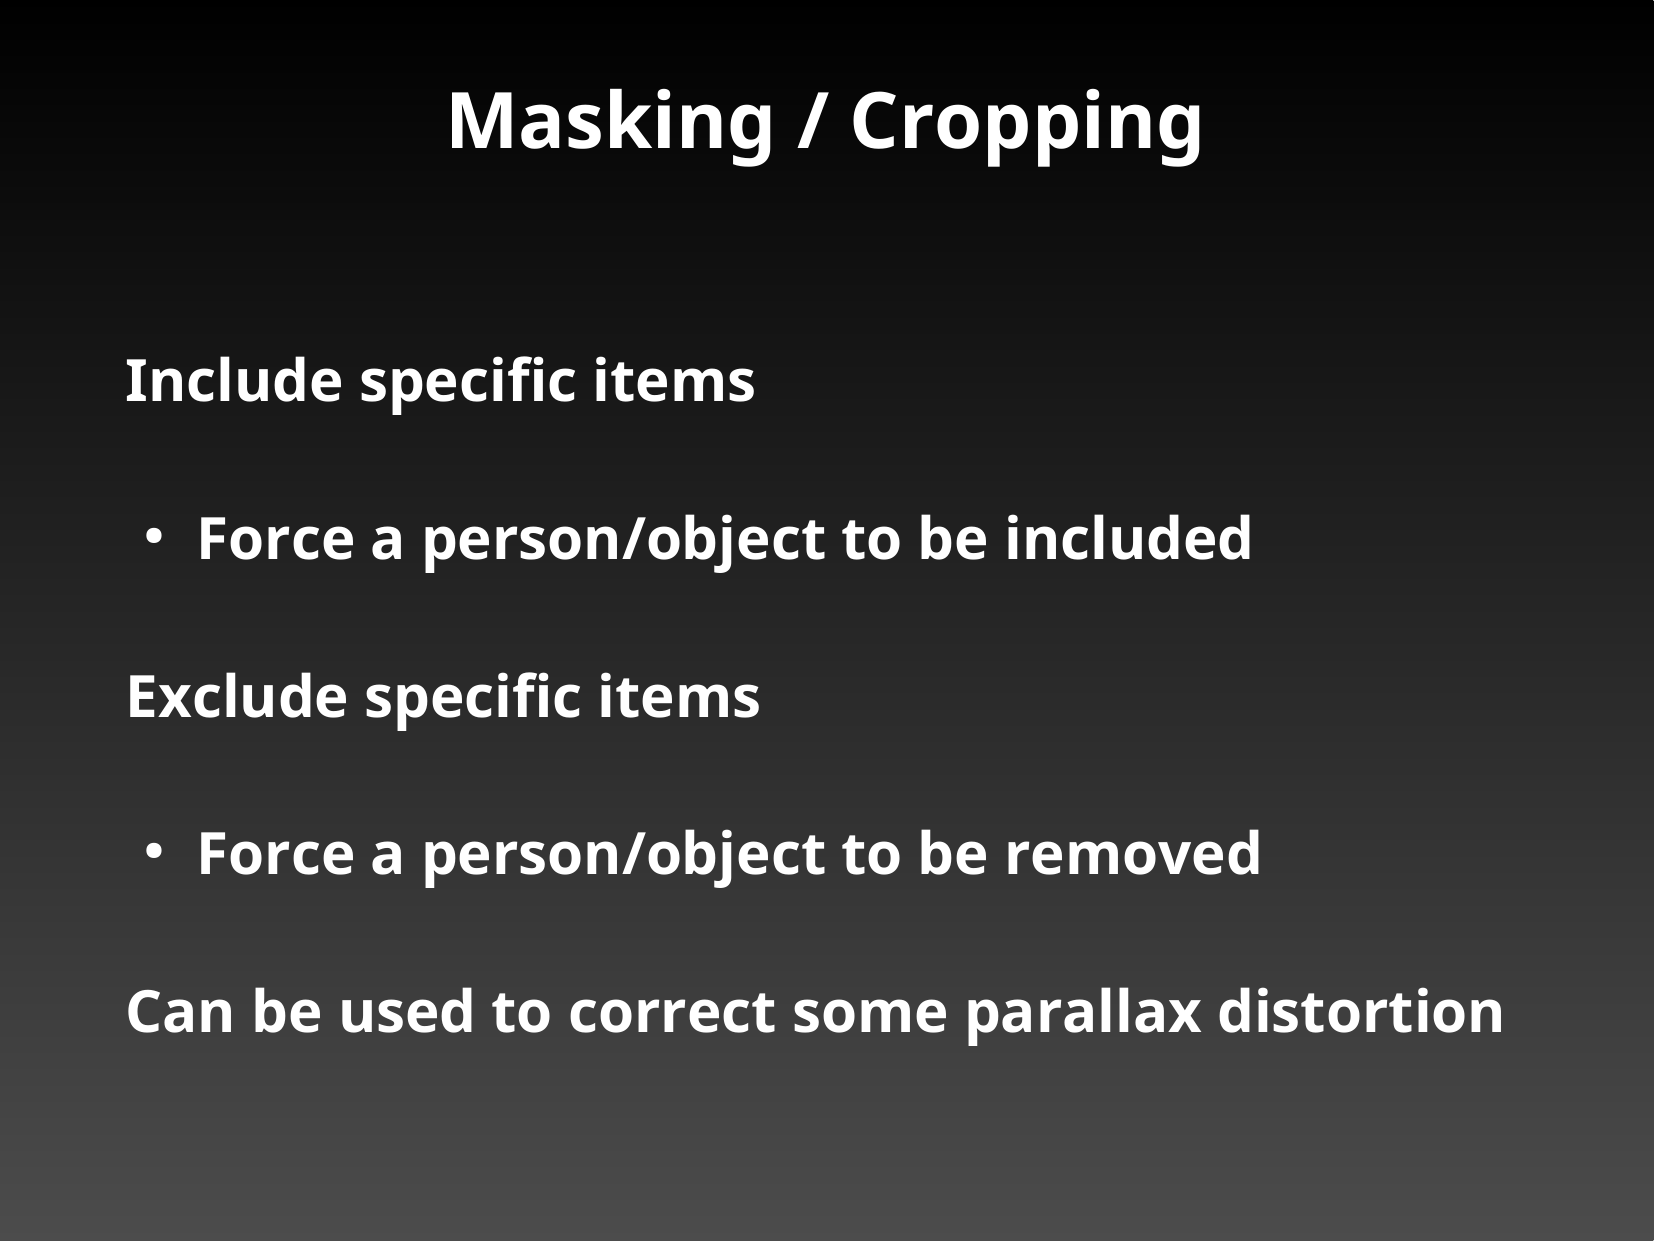

# Masking / Cropping
Include specific items
Force a person/object to be included
Exclude specific items
Force a person/object to be removed
Can be used to correct some parallax distortion